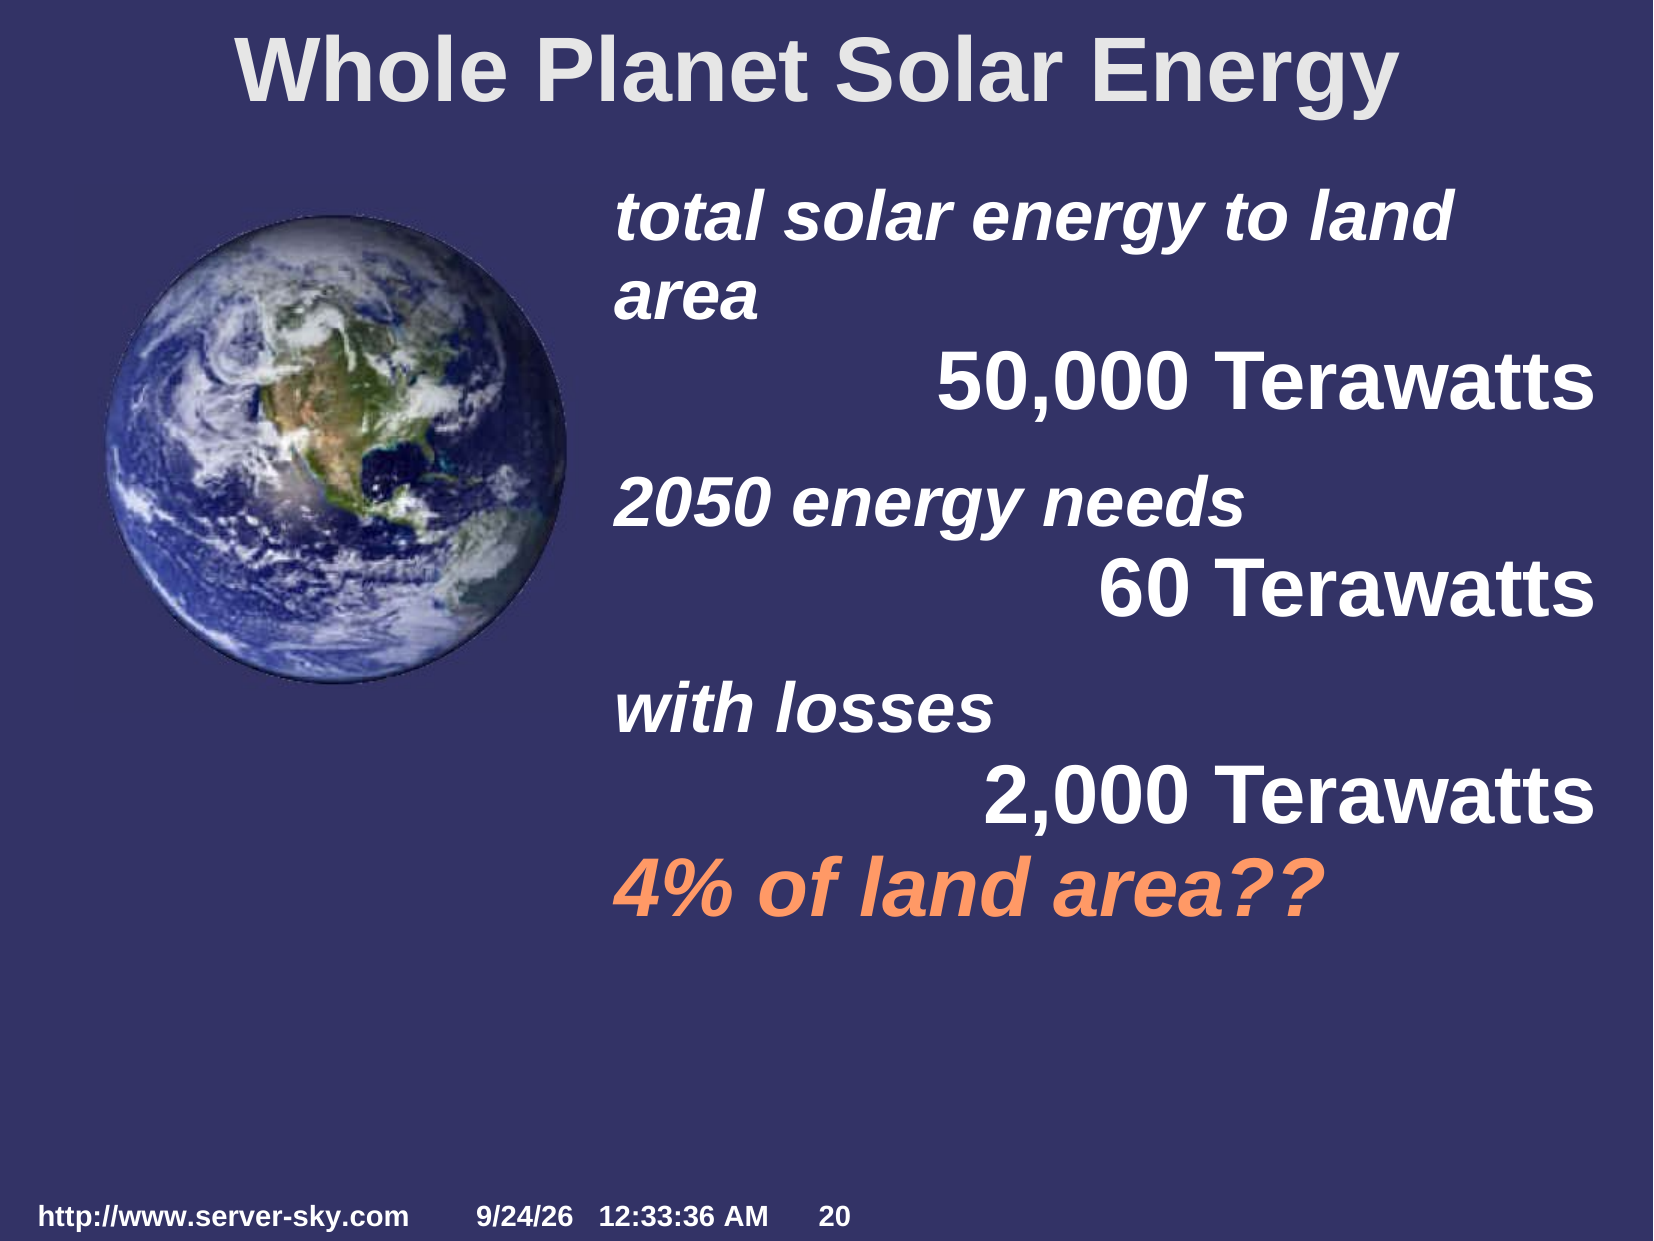

# Whole Planet Solar Energy
total solar energy to land area
50,000 Terawatts
2050 energy needs
60 Terawatts
with losses
2,000 Terawatts
4% of land area??